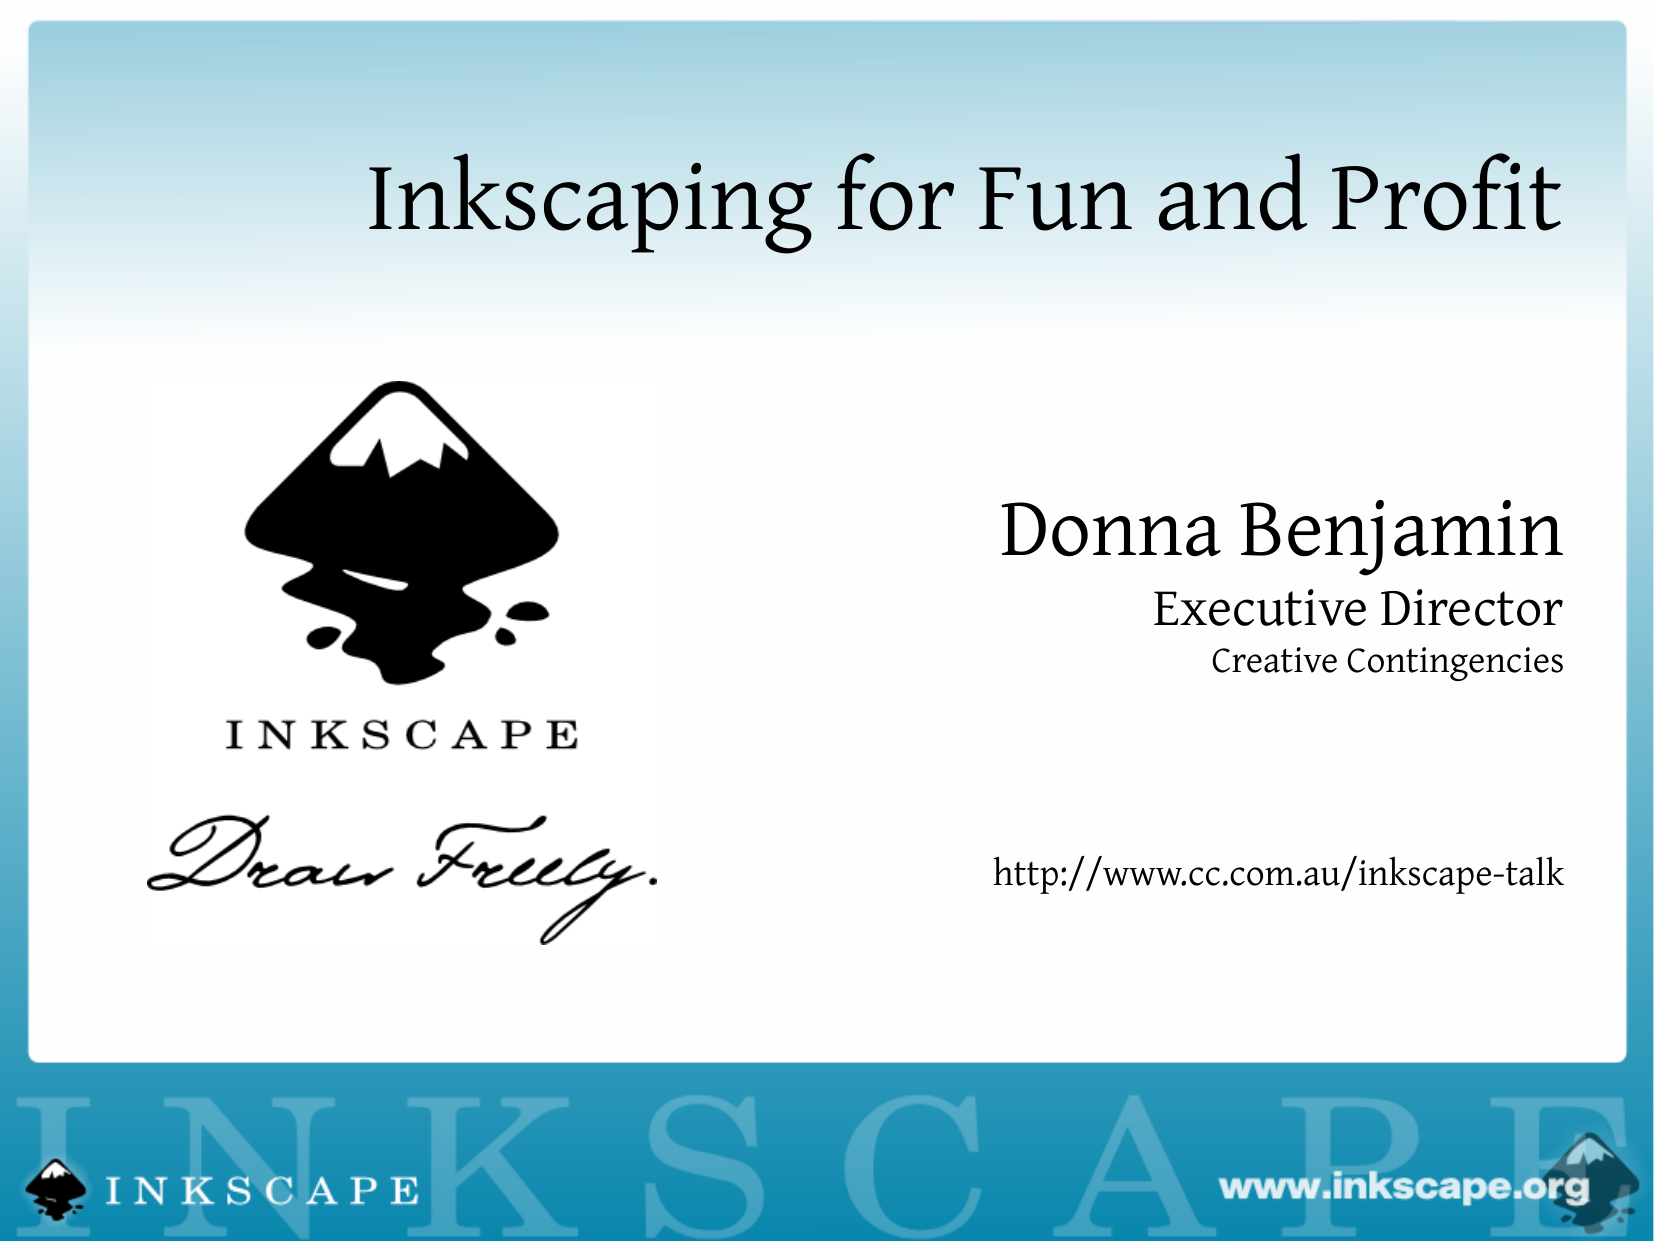

# Inkscaping for Fun and Profit Donna Benjamin Executive Director Creative Contingencies http://www.cc.com.au/inkscape-talk